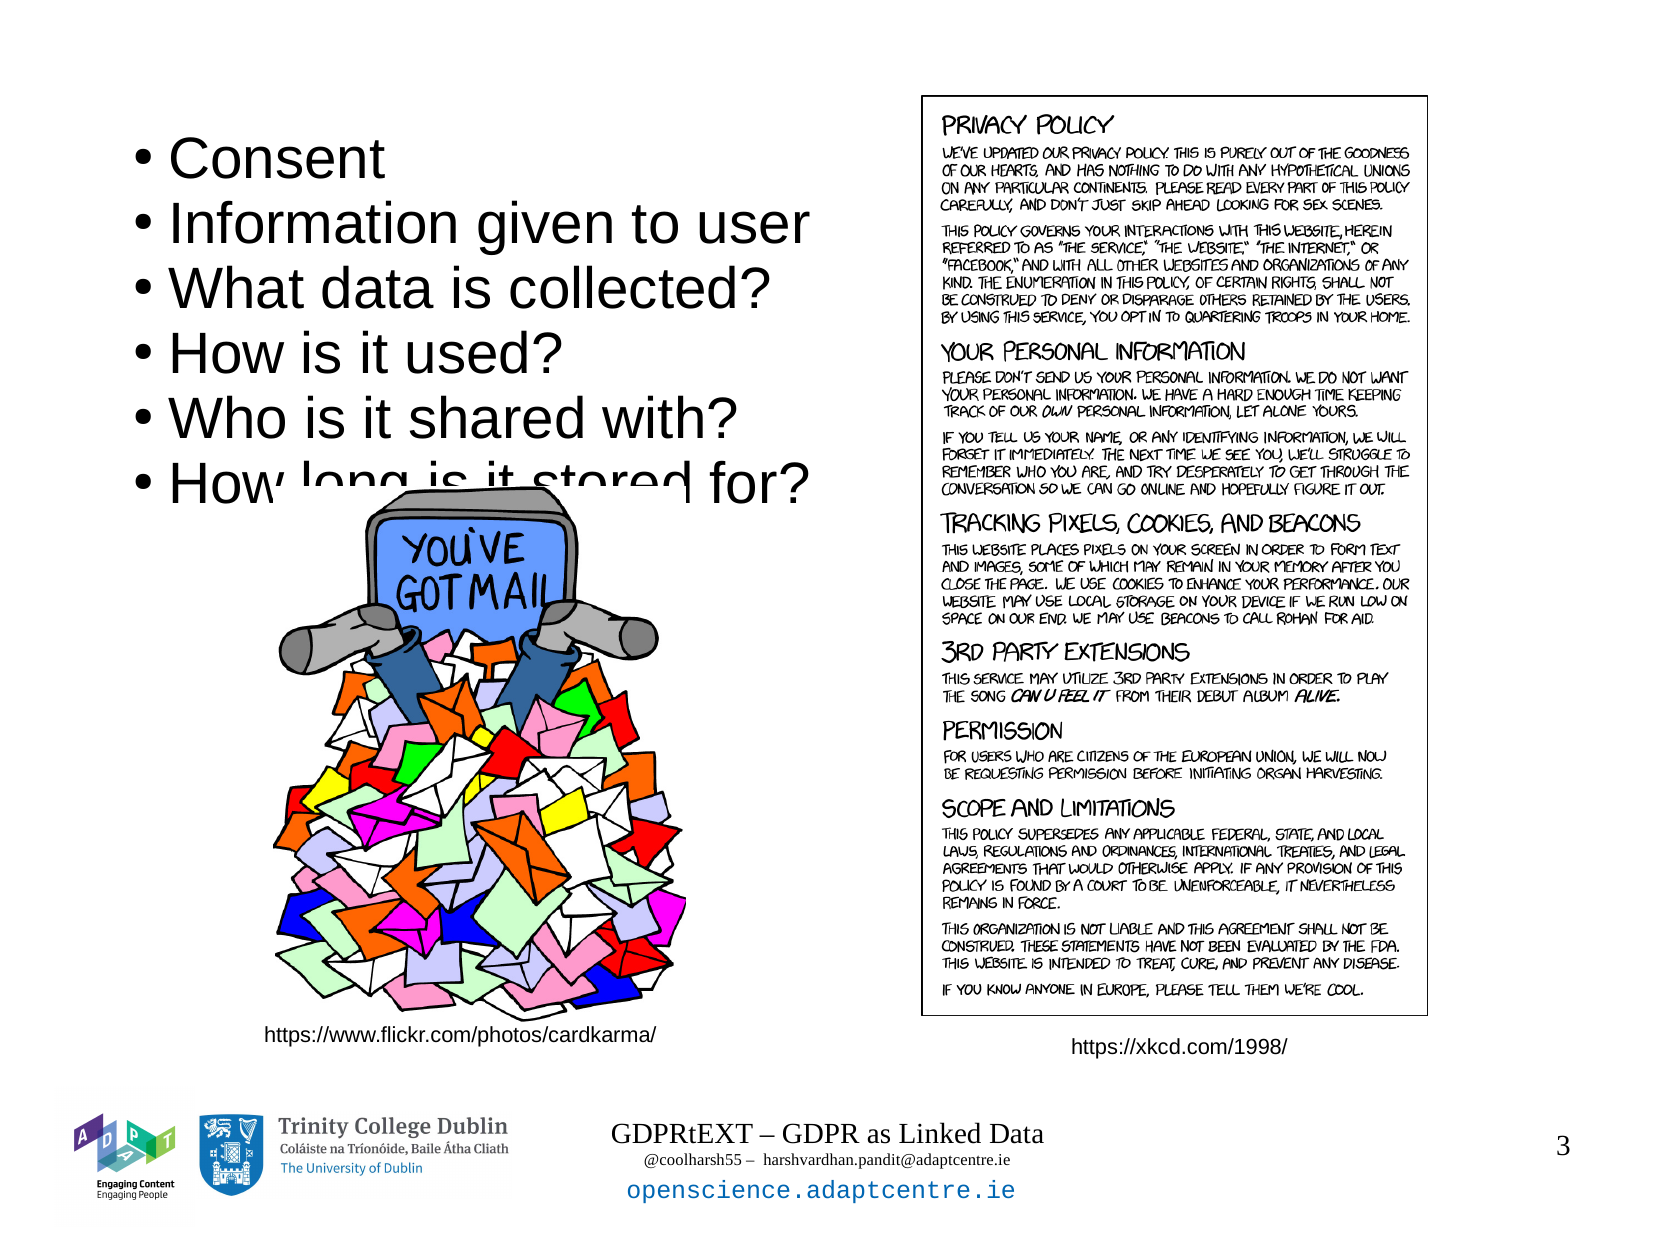

Consent
Information given to user
What data is collected?
How is it used?
Who is it shared with?
How long is it stored for?
https://www.flickr.com/photos/cardkarma/
https://xkcd.com/1998/
3